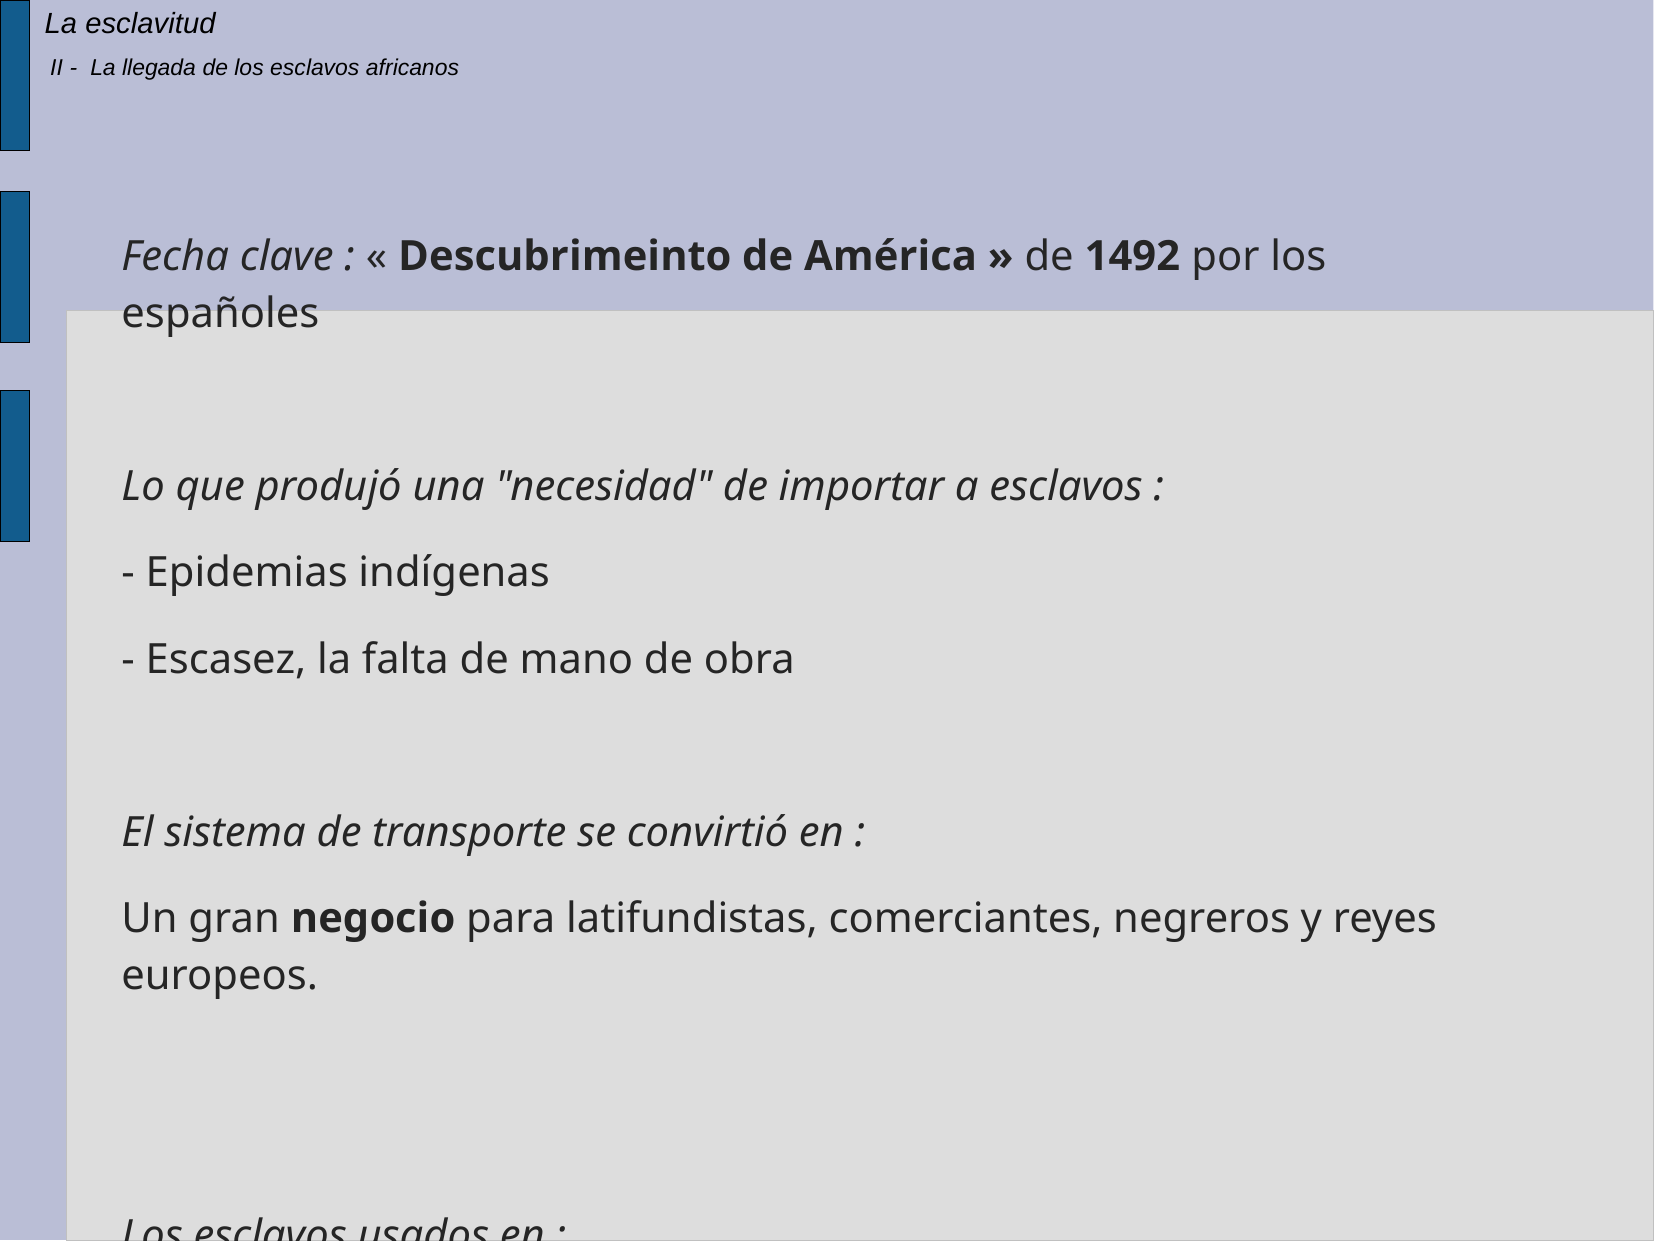

#
II - La llegada de los esclavos africanos
Fecha clave : « Descubrimeinto de América » de 1492 por los españoles
Lo que produjó una "necesidad" de importar a esclavos :
- Epidemias indígenas
- Escasez, la falta de mano de obra
El sistema de transporte se convirtió en :
Un gran negocio para latifundistas, comerciantes, negreros y reyes europeos.
Los esclavos usados en :
- las haciendas (=campos), obrajes (=manufactura), minería americana, plantaciones.